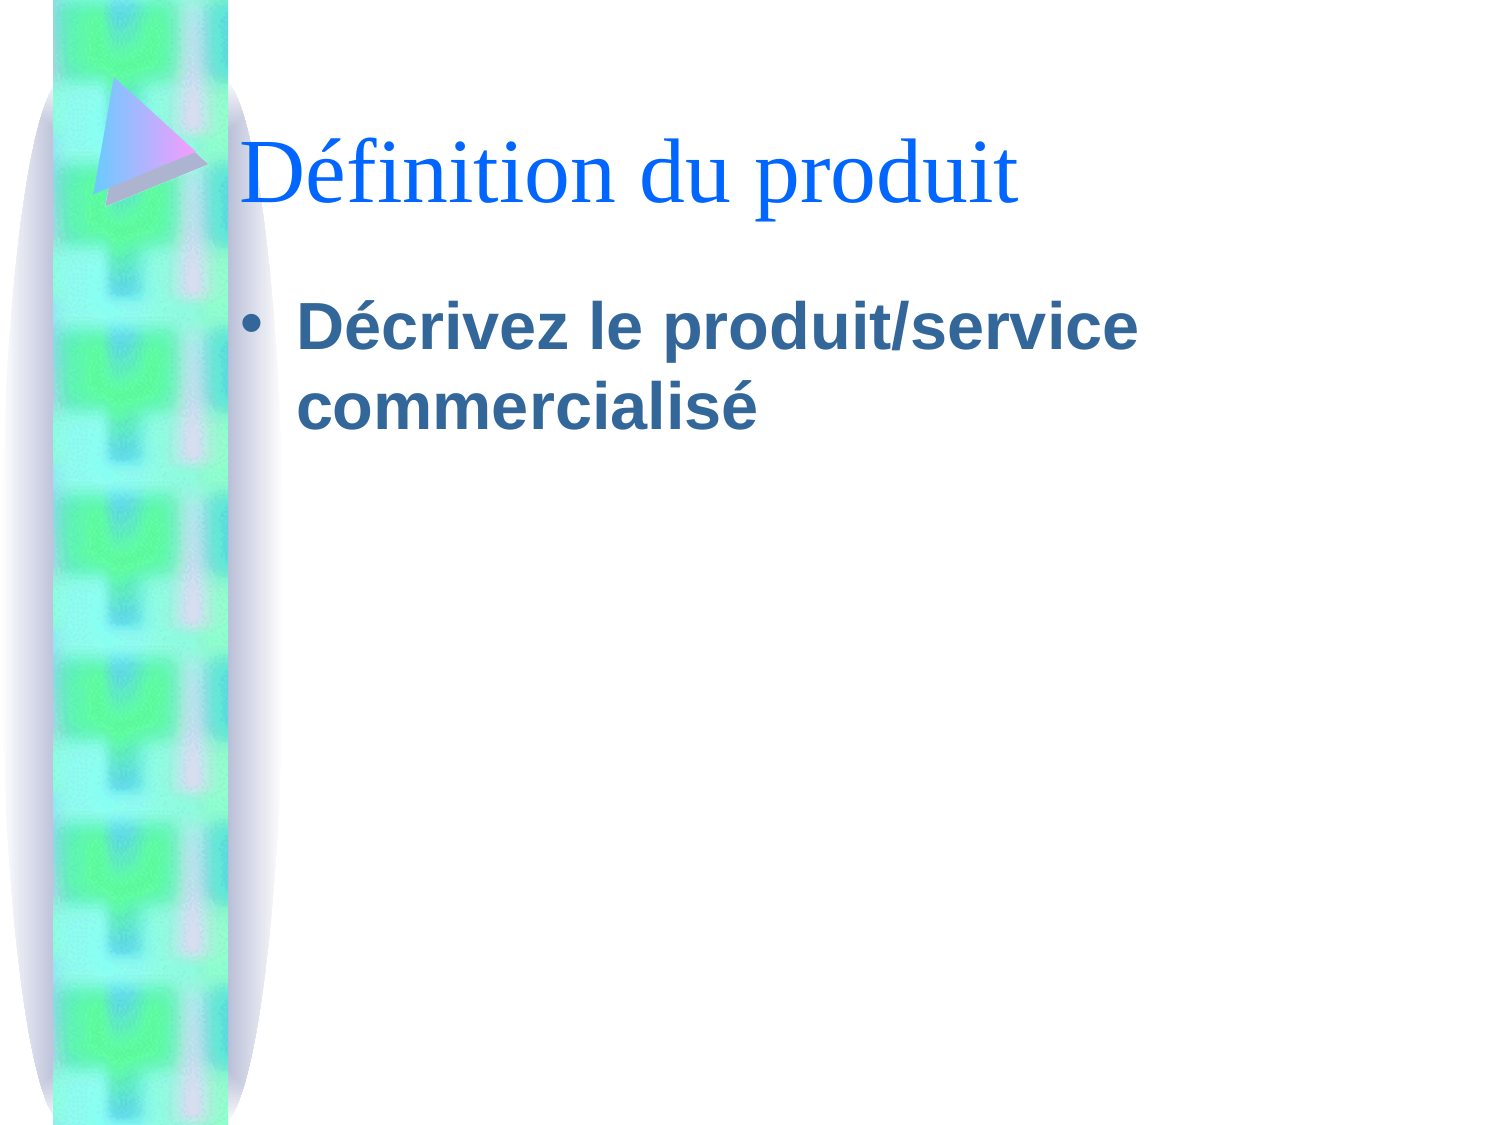

# Définition du produit
Décrivez le produit/service commercialisé